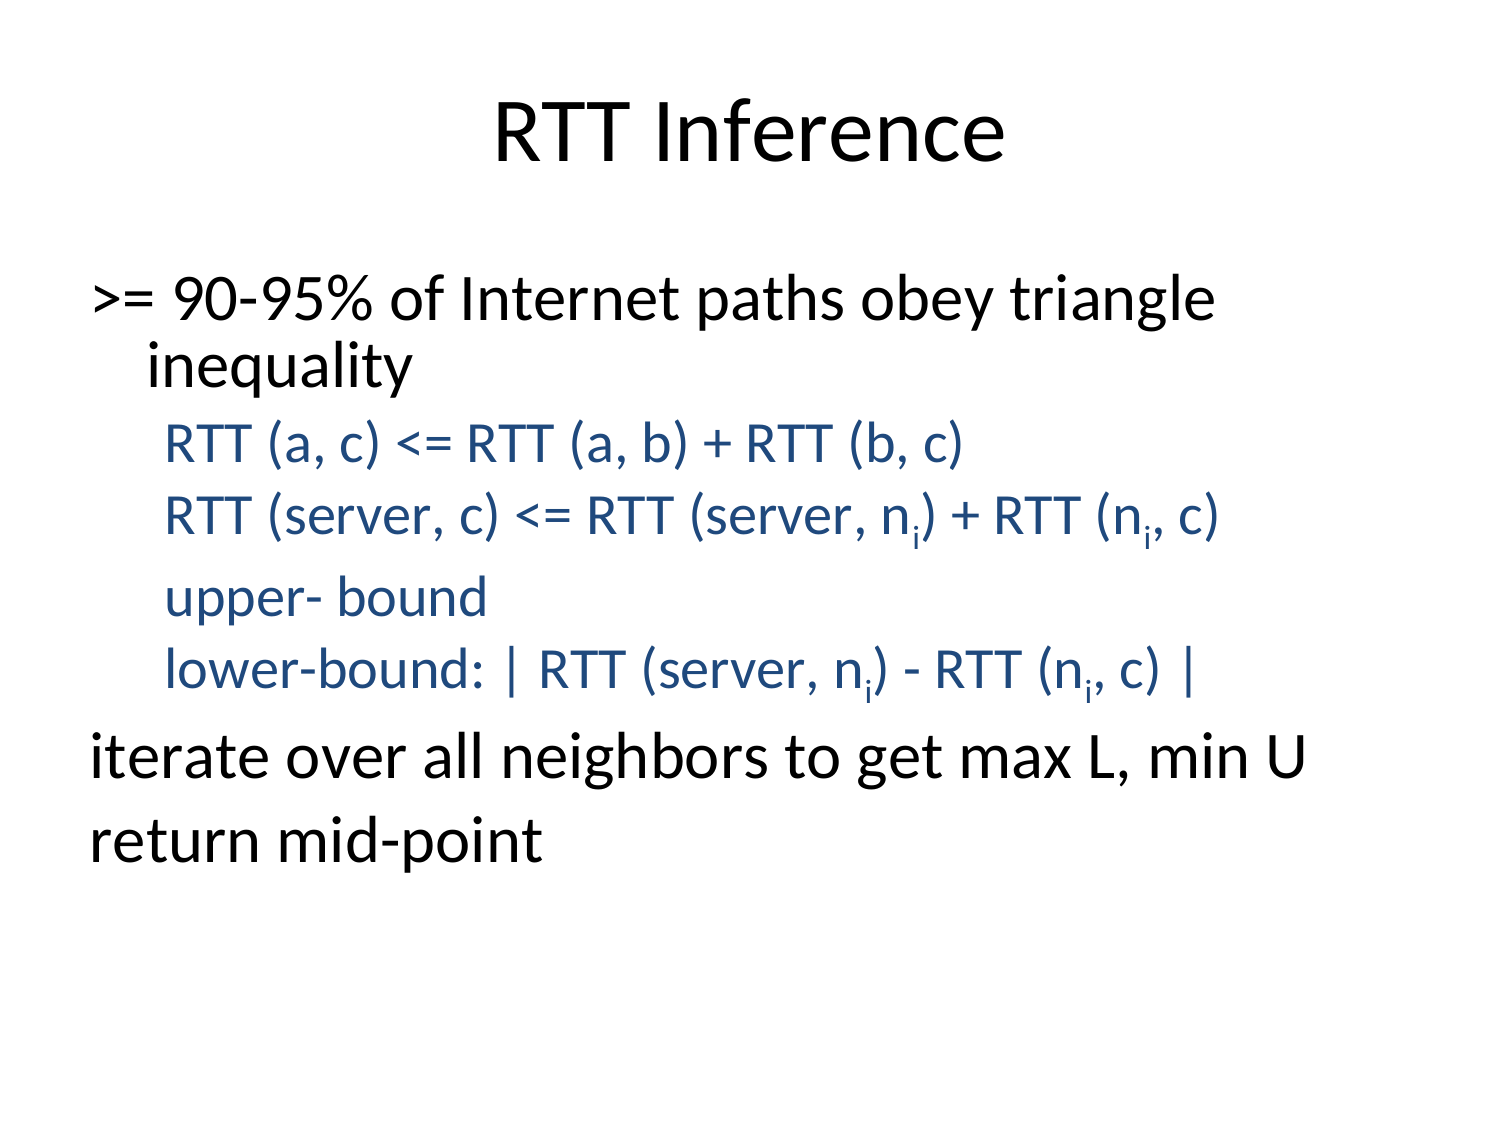

# RTT Inference
>= 90-95% of Internet paths obey triangle inequality
RTT (a, c) <= RTT (a, b) + RTT (b, c)
RTT (server, c) <= RTT (server, ni) + RTT (ni, c)
upper- bound
lower-bound: | RTT (server, ni) - RTT (ni, c) |
iterate over all neighbors to get max L, min U
return mid-point